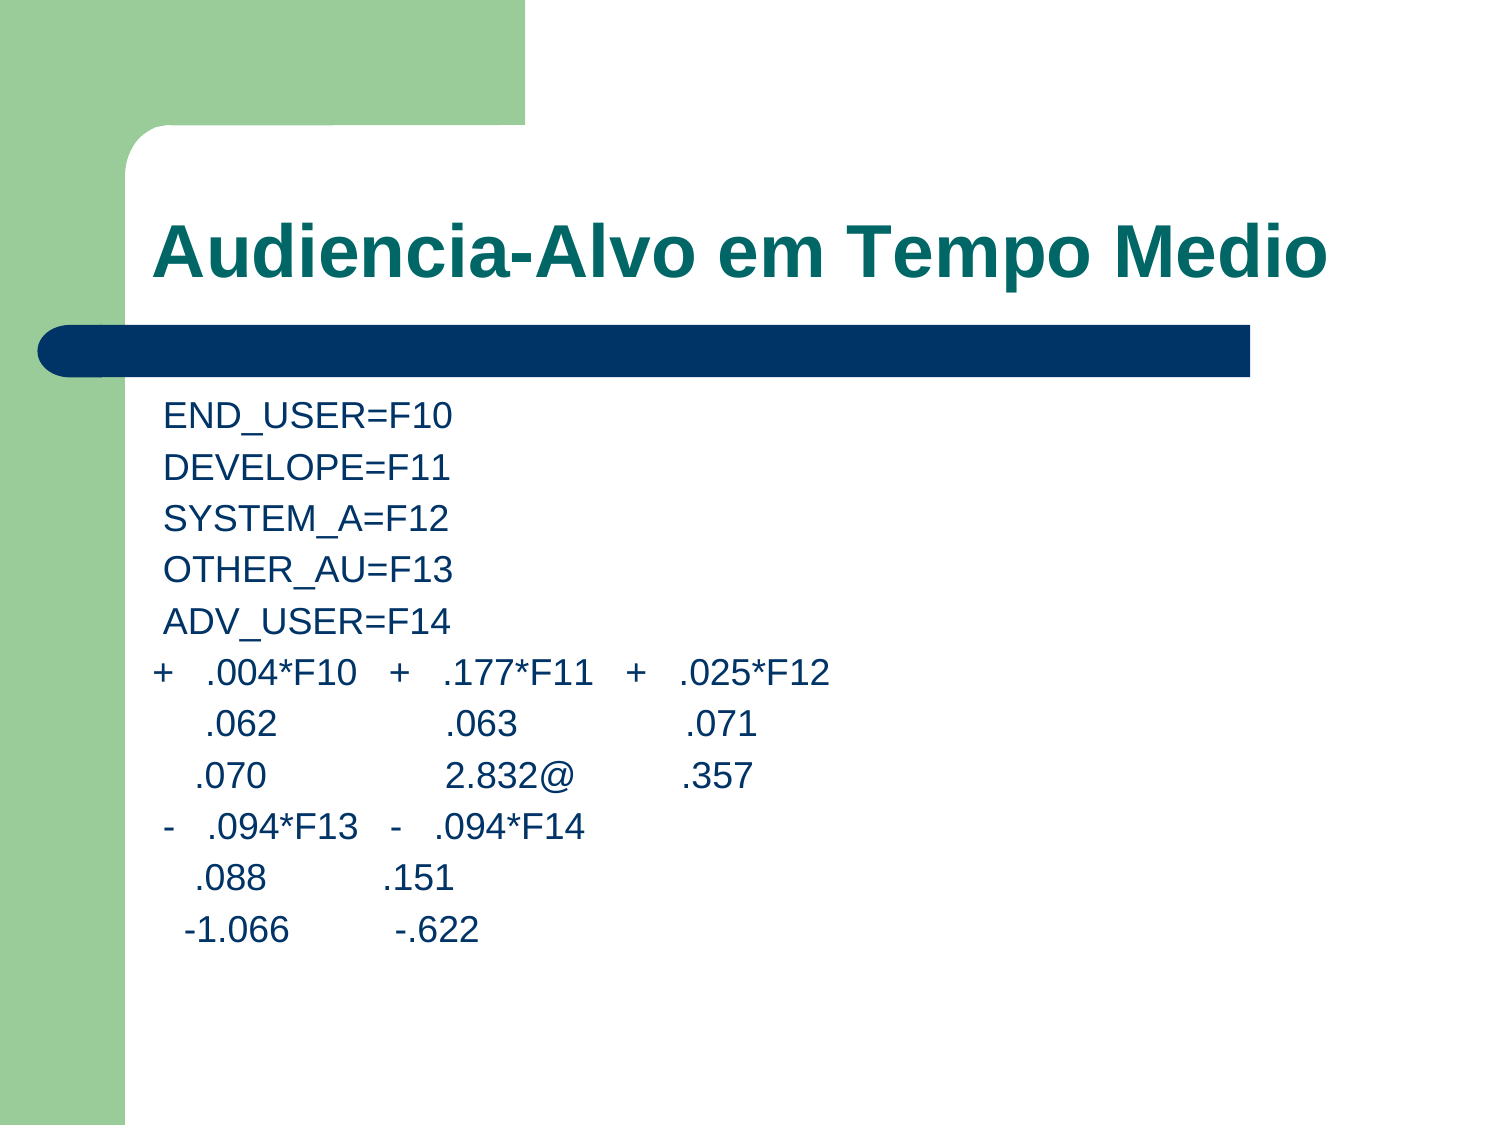

# Audiencia-Alvo em Tempo Medio
 END_USER=F10
 DEVELOPE=F11
 SYSTEM_A=F12
 OTHER_AU=F13
 ADV_USER=F14
+ .004*F10 + .177*F11 + .025*F12
 .062 .063 .071
 .070 2.832@ .357
 - .094*F13 - .094*F14
 .088 .151
 -1.066 -.622